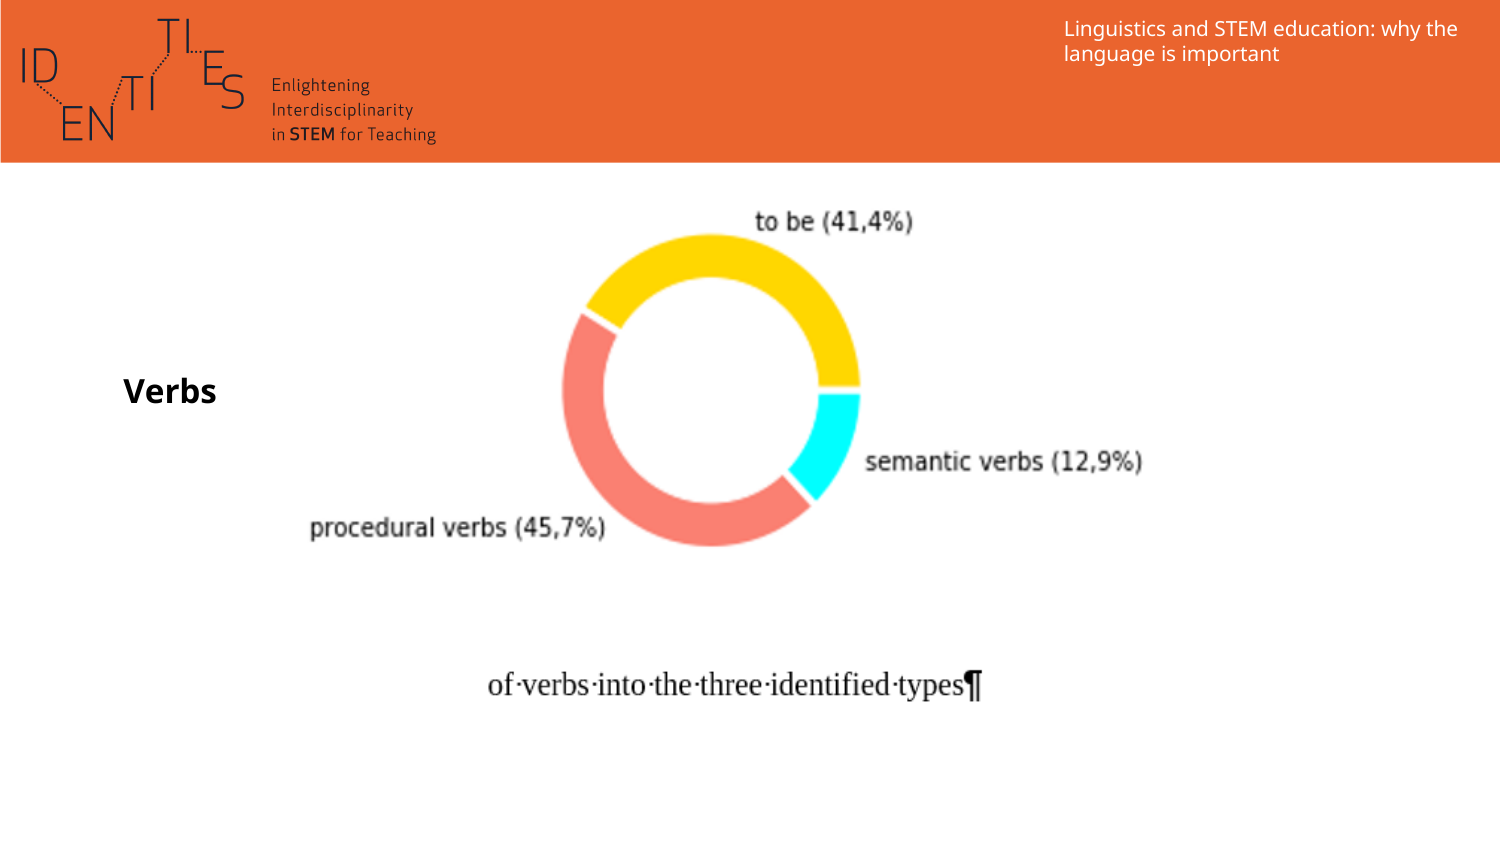

Linguistics and STEM education: why the language is important
Verbs